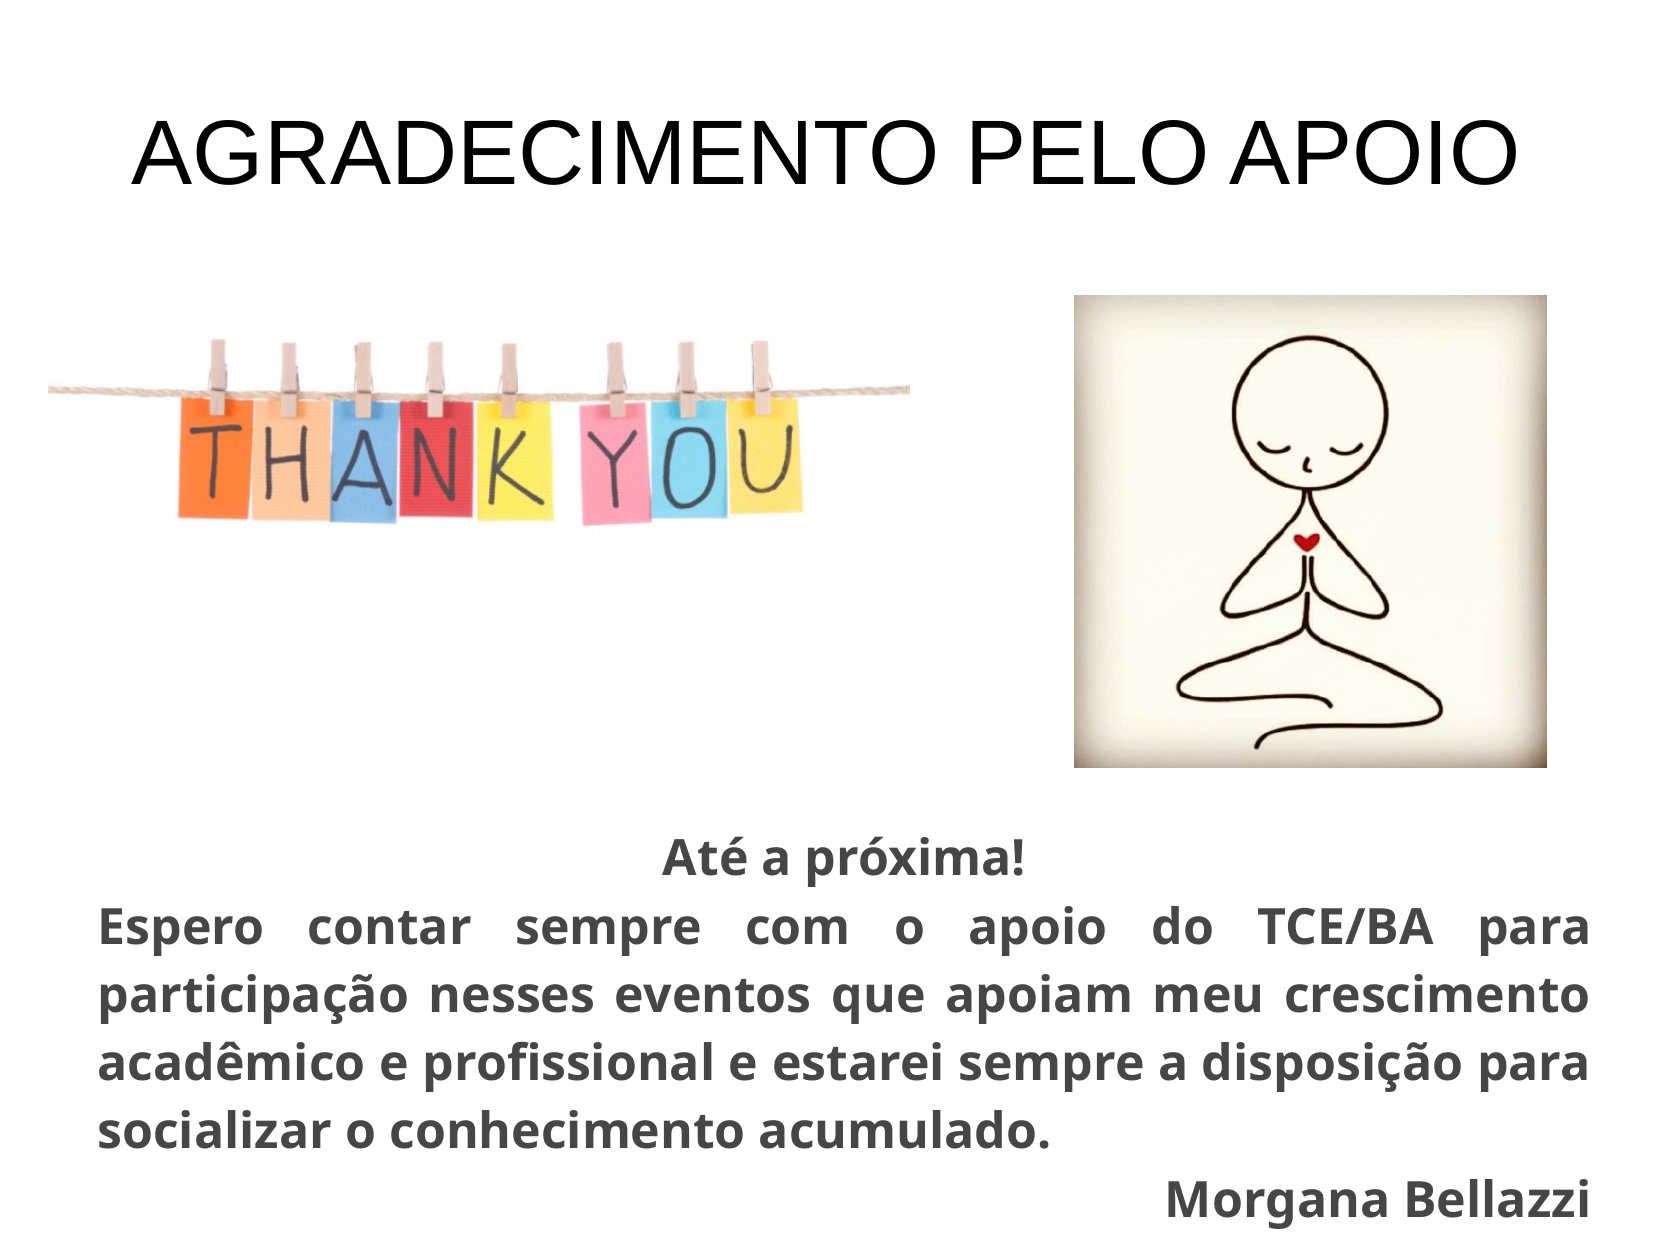

# AGRADECIMENTO PELO APOIO
Até a próxima!
Espero contar sempre com o apoio do TCE/BA para participação nesses eventos que apoiam meu crescimento acadêmico e profissional e estarei sempre a disposição para socializar o conhecimento acumulado.
Morgana Bellazzi